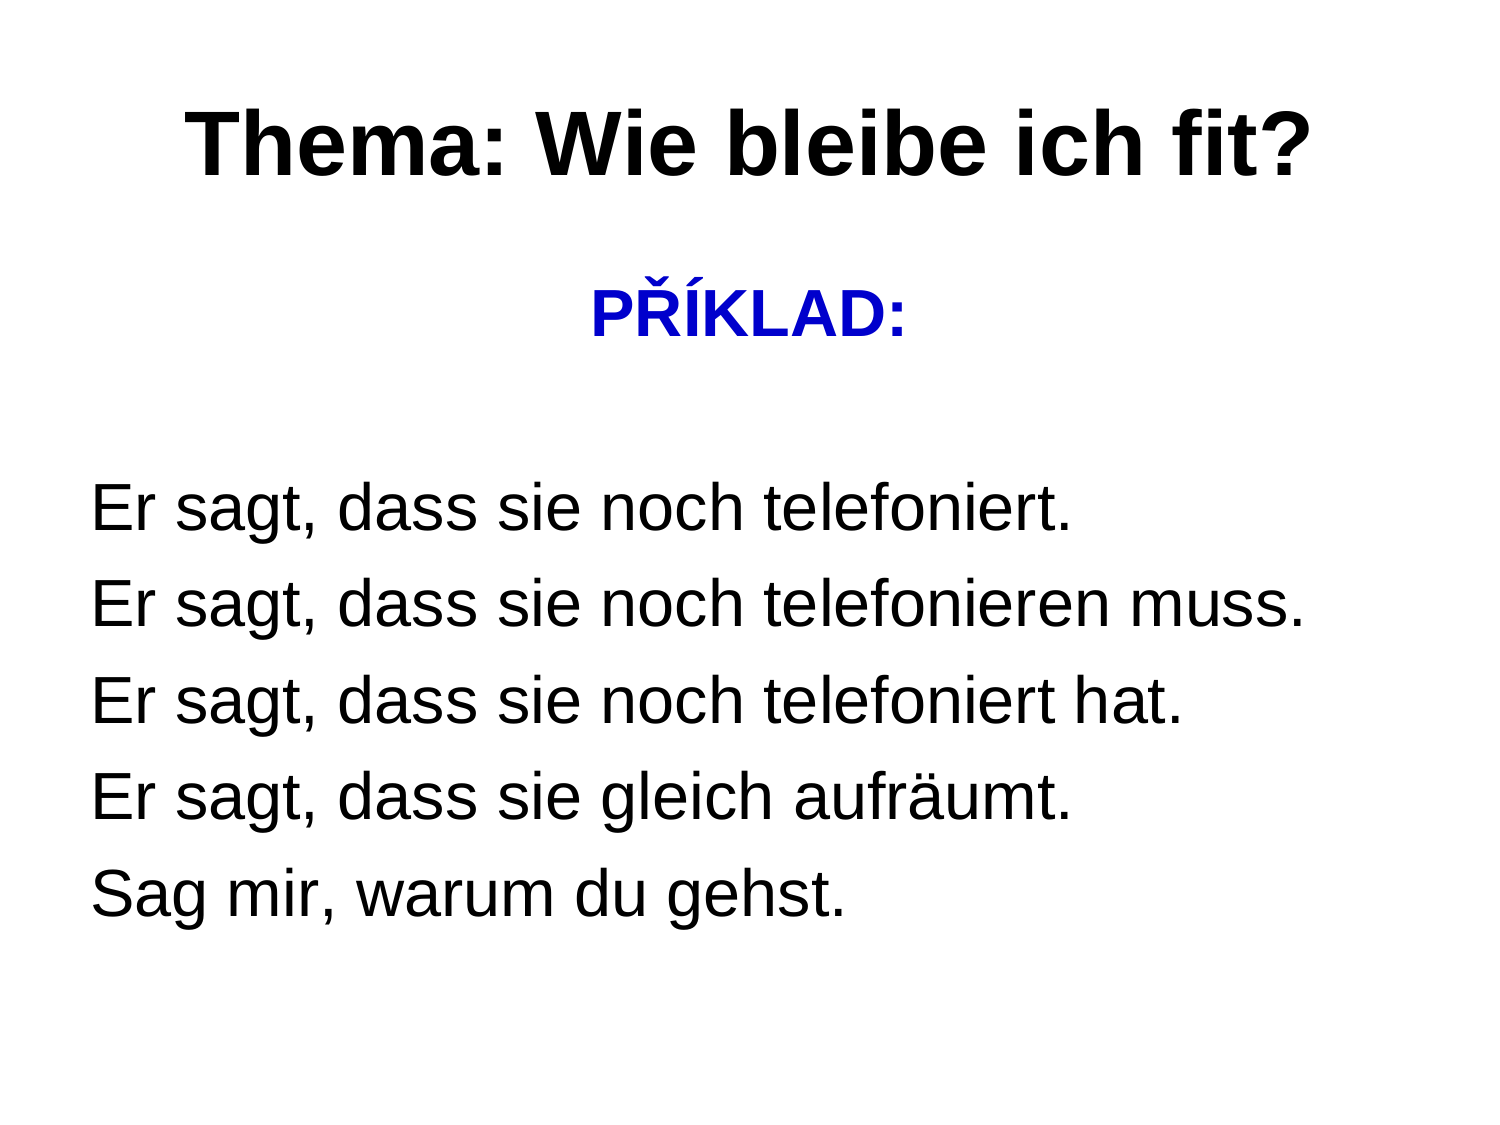

# Thema: Wie bleibe ich fit?
PŘÍKLAD:
Er sagt, dass sie noch telefoniert.
Er sagt, dass sie noch telefonieren muss.
Er sagt, dass sie noch telefoniert hat.
Er sagt, dass sie gleich aufräumt.
Sag mir, warum du gehst.